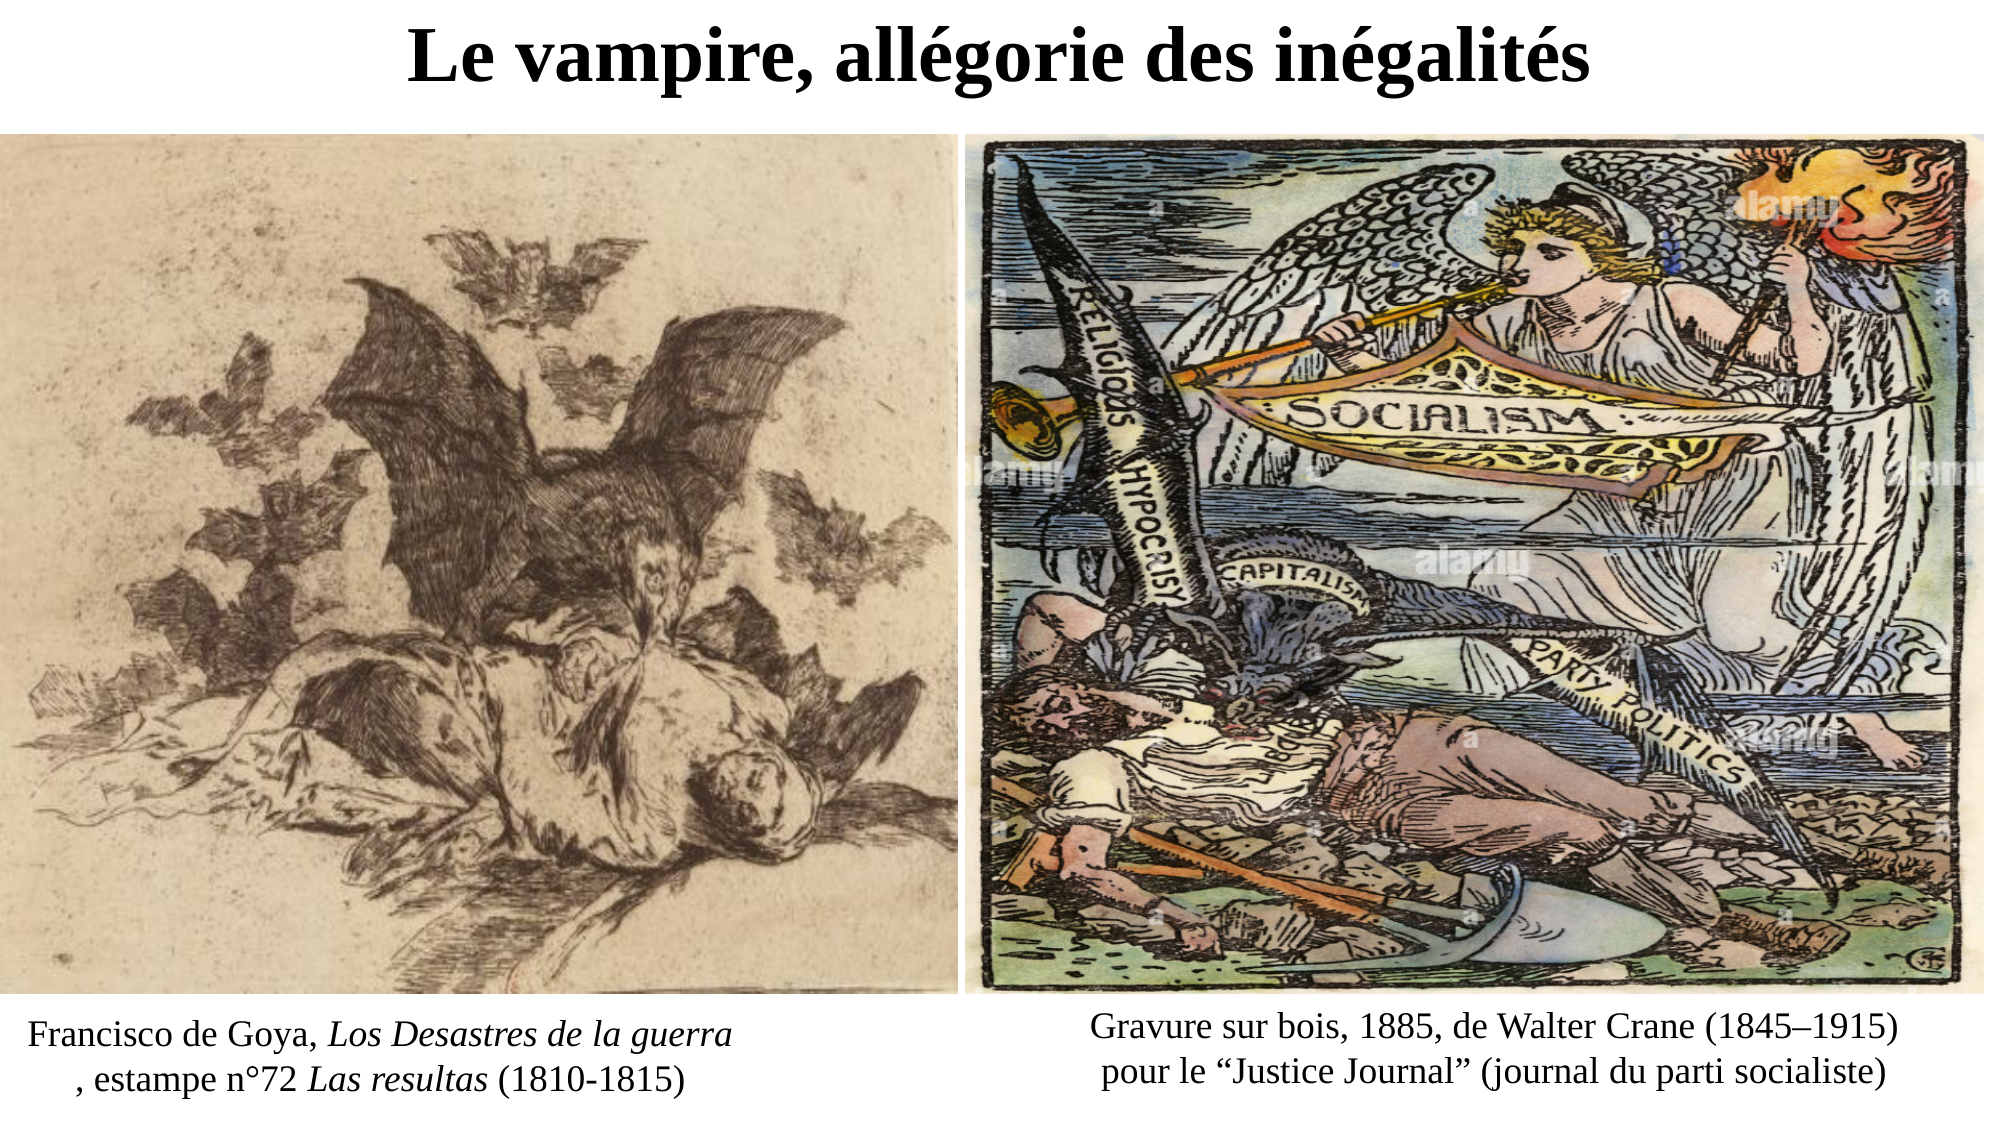

# Le vampire, allégorie des inégalités
Gravure sur bois, 1885, de Walter Crane (1845–1915) pour le “Justice Journal” (journal du parti socialiste)
Francisco de Goya, Los Desastres de la guerra, estampe n°72 Las resultas (1810-1815)